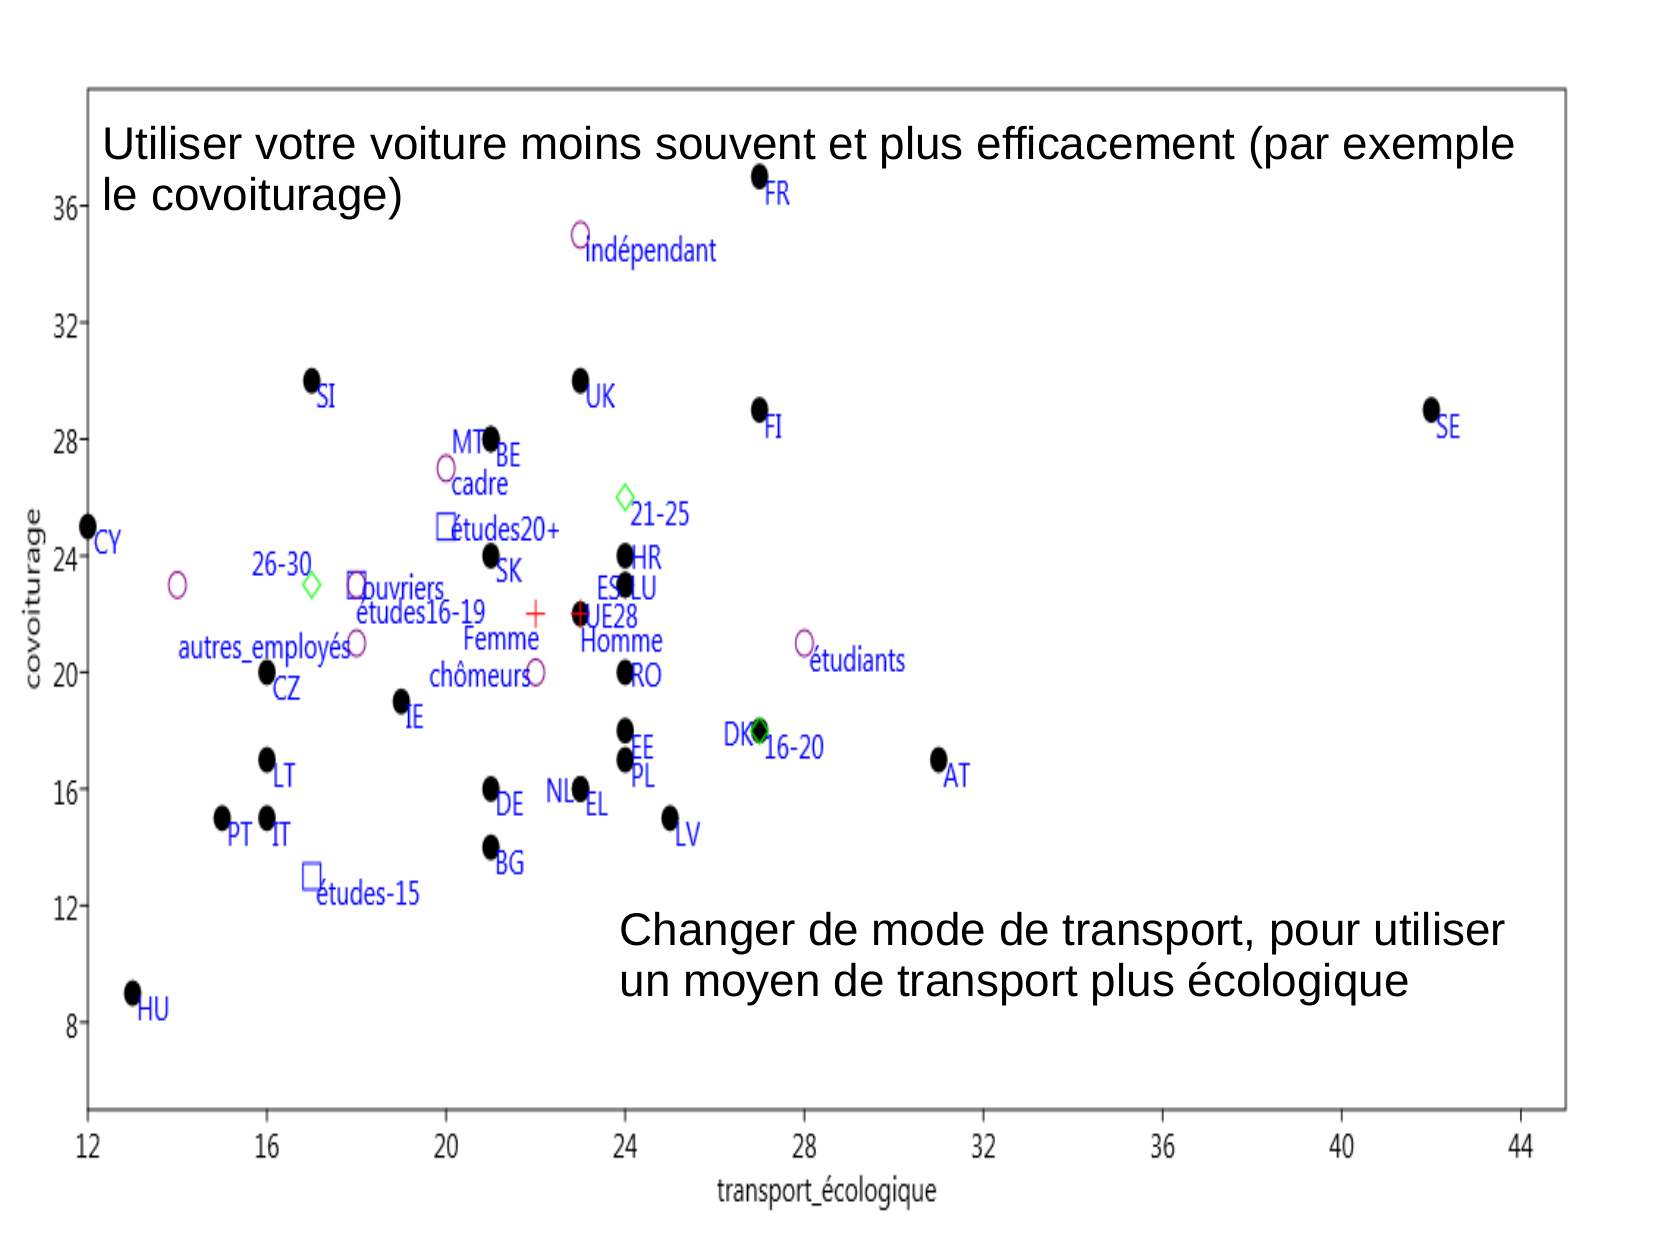

Utiliser votre voiture moins souvent et plus efficacement (par exemple le covoiturage)
Changer de mode de transport, pour utiliser
un moyen de transport plus écologique